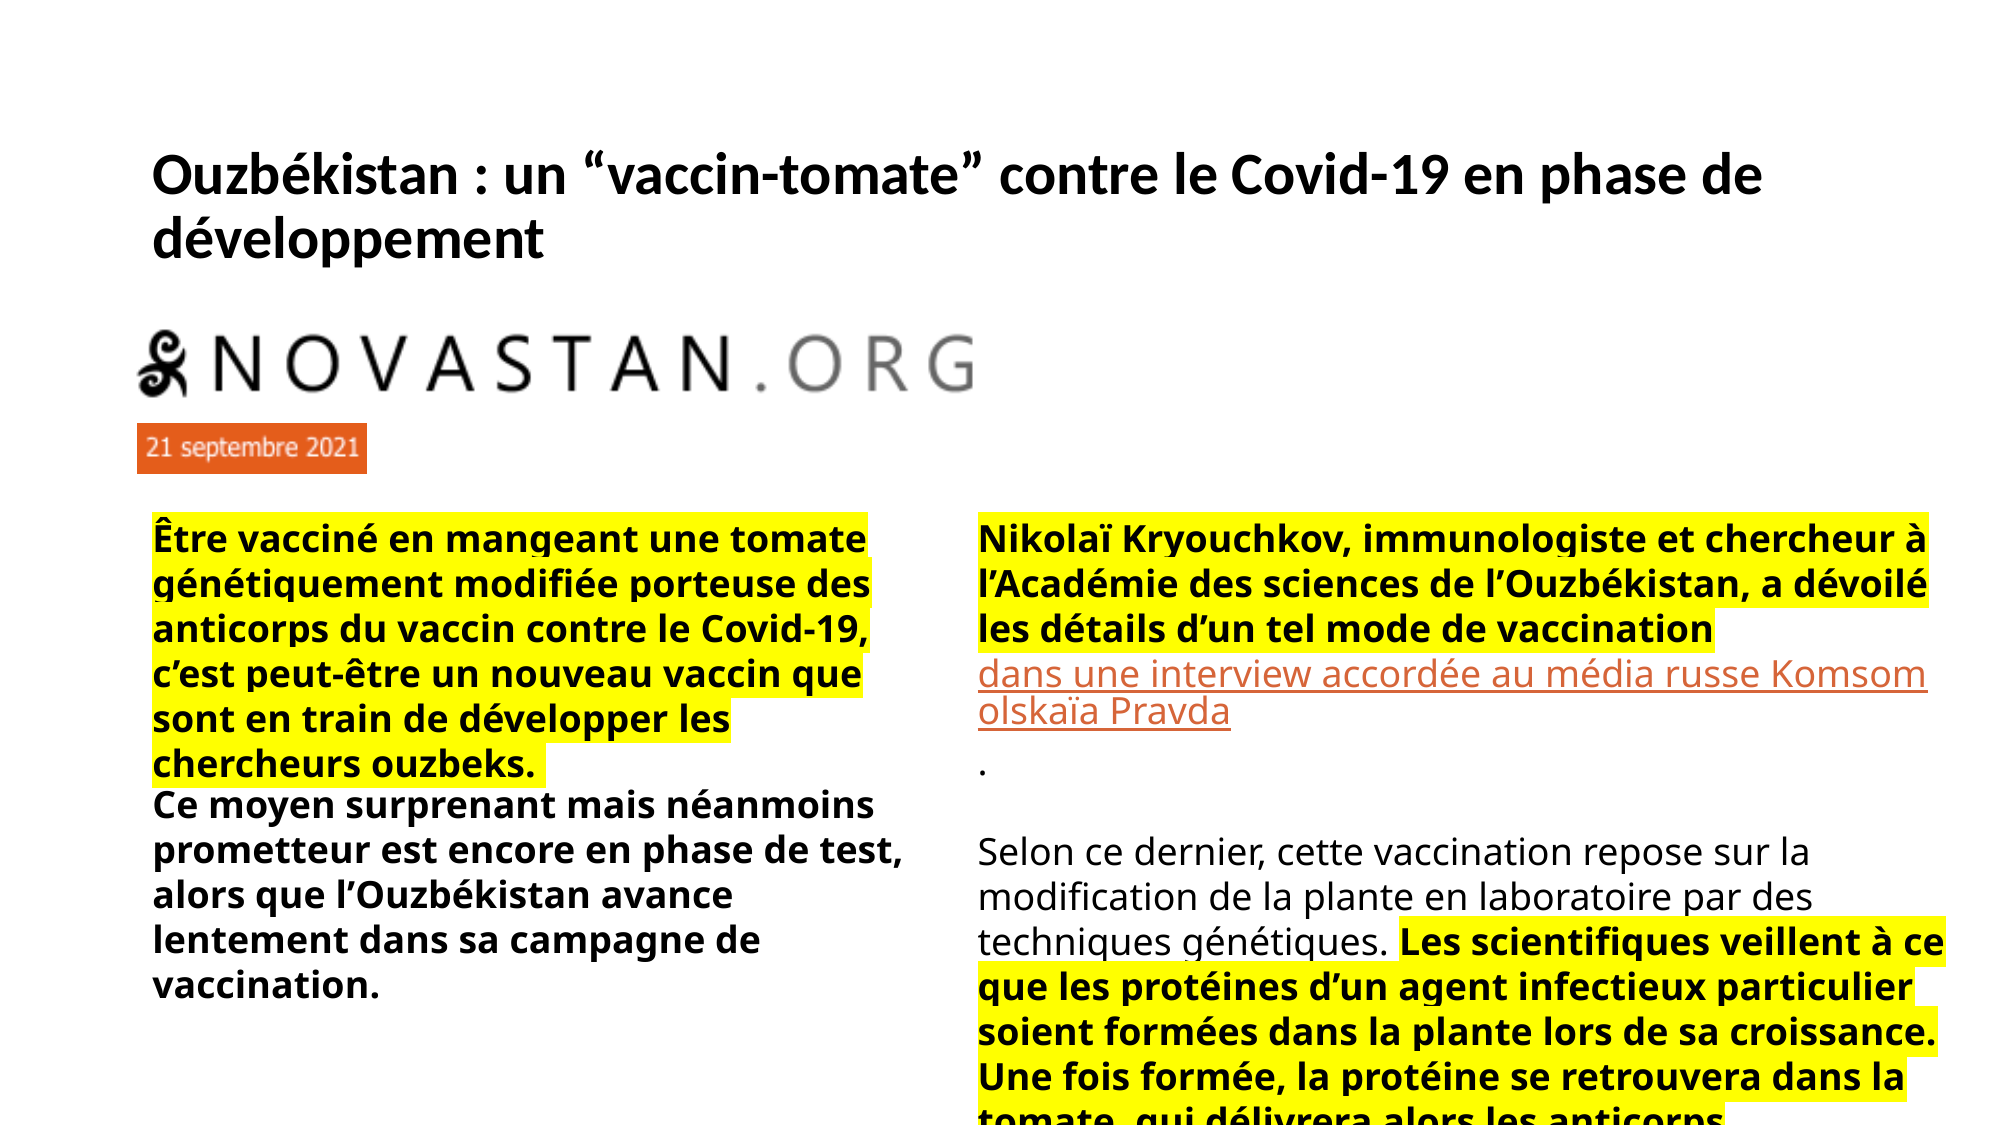

# Ouzbékistan : un “vaccin-tomate” contre le Covid-19 en phase de développement
Être vacciné en mangeant une tomate génétiquement modifiée porteuse des anticorps du vaccin contre le Covid-19, c’est peut-être un nouveau vaccin que sont en train de développer les chercheurs ouzbeks.
Nikolaï Kryouchkov, immunologiste et chercheur à l’Académie des sciences de l’Ouzbékistan, a dévoilé les détails d’un tel mode de vaccination dans une interview accordée au média russe Komsomolskaïa Pravda.
Selon ce dernier, cette vaccination repose sur la modification de la plante en laboratoire par des techniques génétiques. Les scientifiques veillent à ce que les protéines d’un agent infectieux particulier soient formées dans la plante lors de sa croissance. Une fois formée, la protéine se retrouvera dans la tomate, qui délivrera alors les anticorps nécessaires au patient pour lutter contre le virus.
Ce moyen surprenant mais néanmoins prometteur est encore en phase de test, alors que l’Ouzbékistan avance lentement dans sa campagne de vaccination.